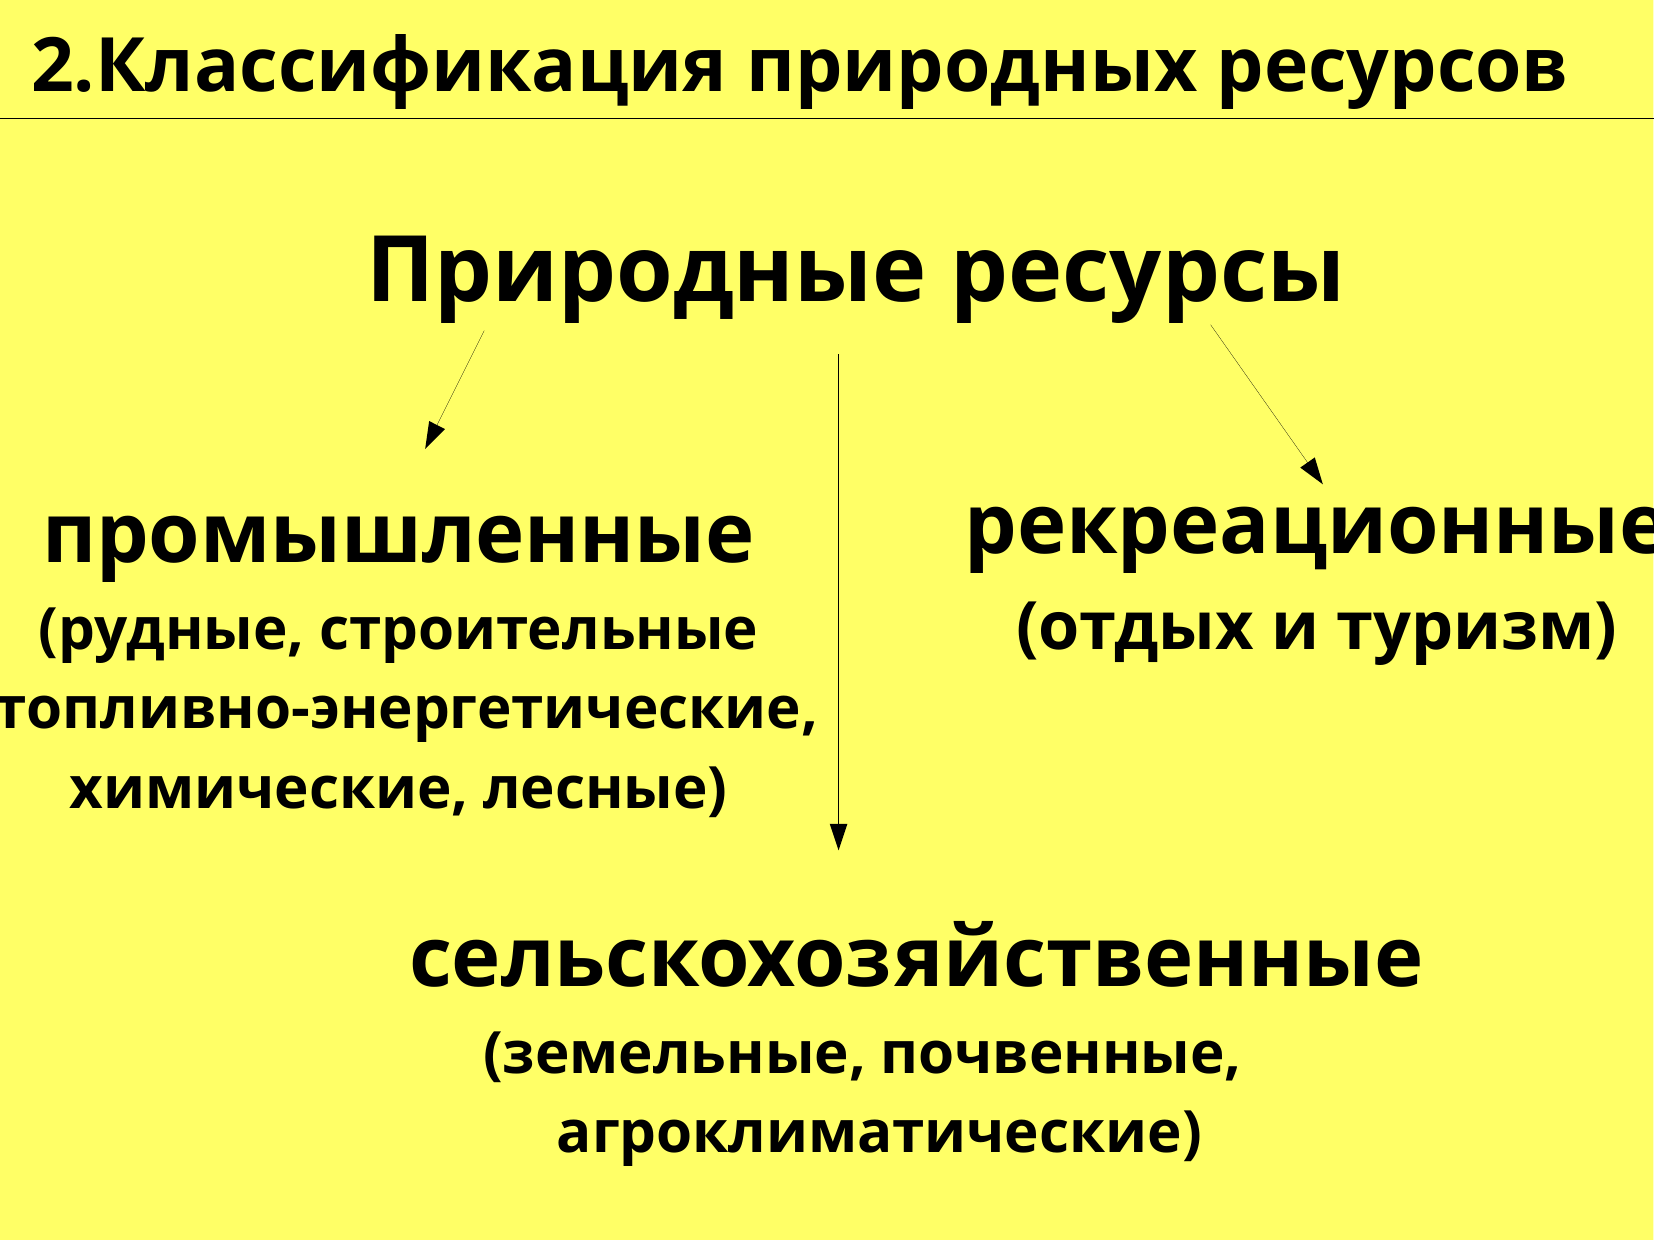

2.Классификация природных ресурсов
Природные ресурсы
рекреационные
(отдых и туризм)
промышленные
(рудные, строительные
 топливно-энергетические,
химические, лесные)
сельскохозяйственные
	(земельные, почвенные,
		агроклиматические)